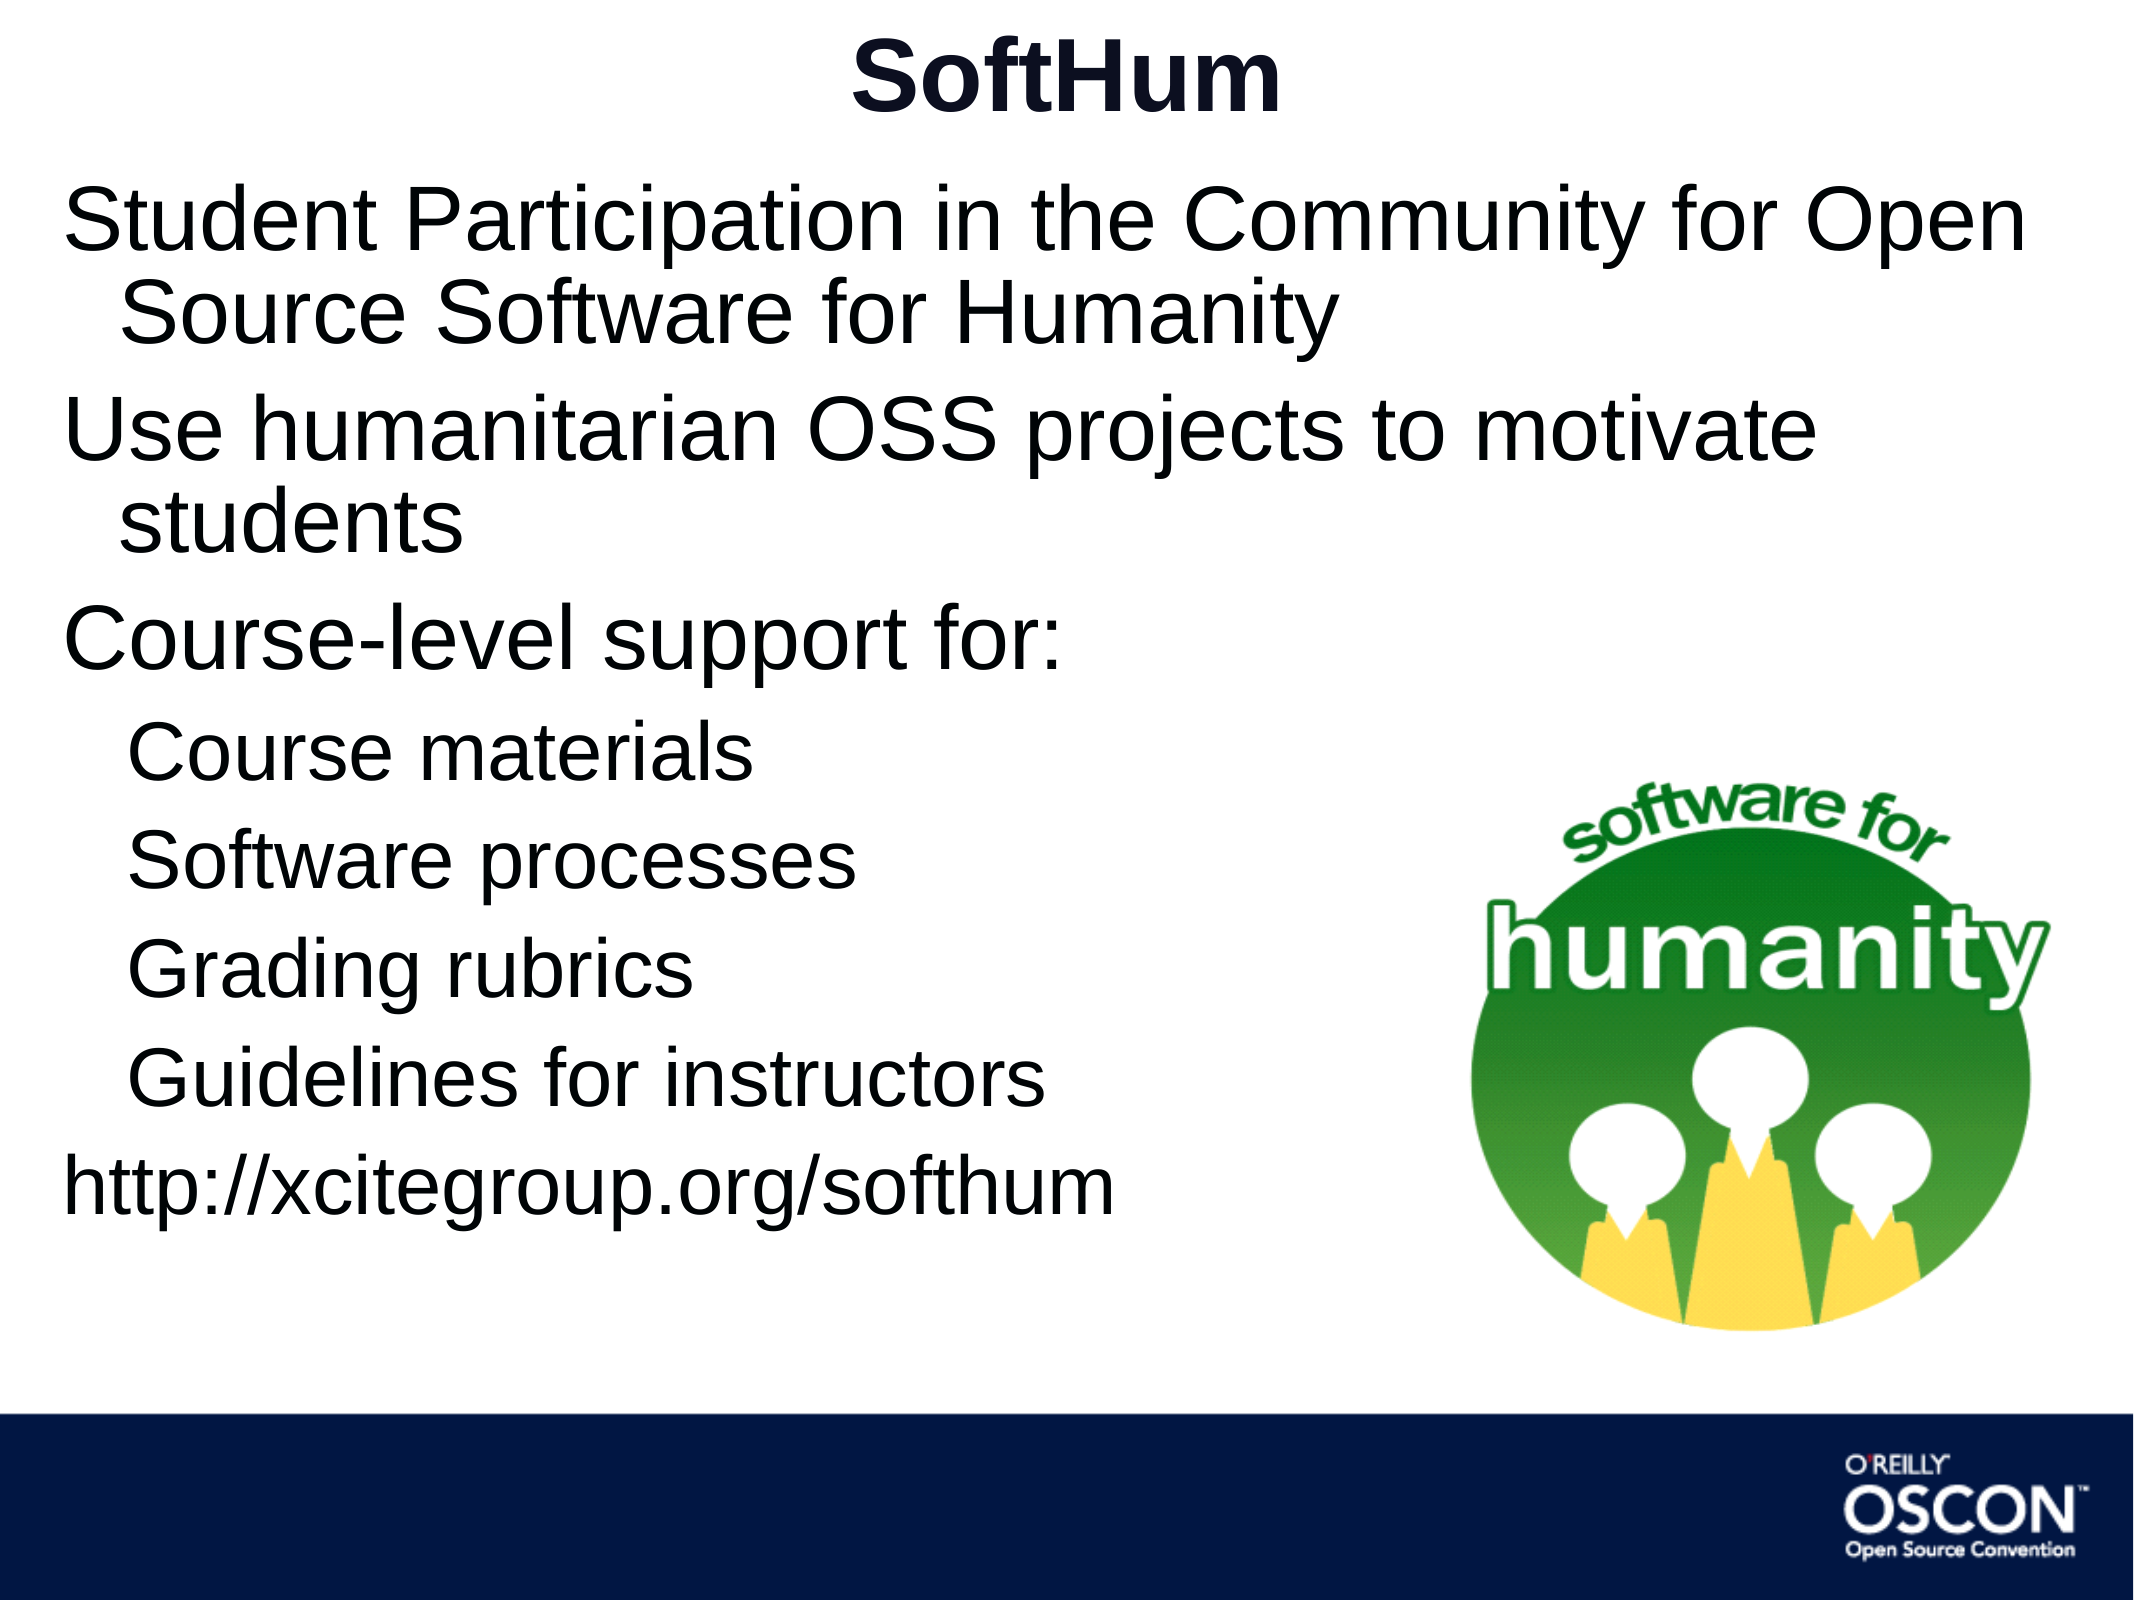

# SoftHum
Student Participation in the Community for Open Source Software for Humanity
Use humanitarian OSS projects to motivate students
Course-level support for:
Course materials
Software processes
Grading rubrics
Guidelines for instructors
http://xcitegroup.org/softhum